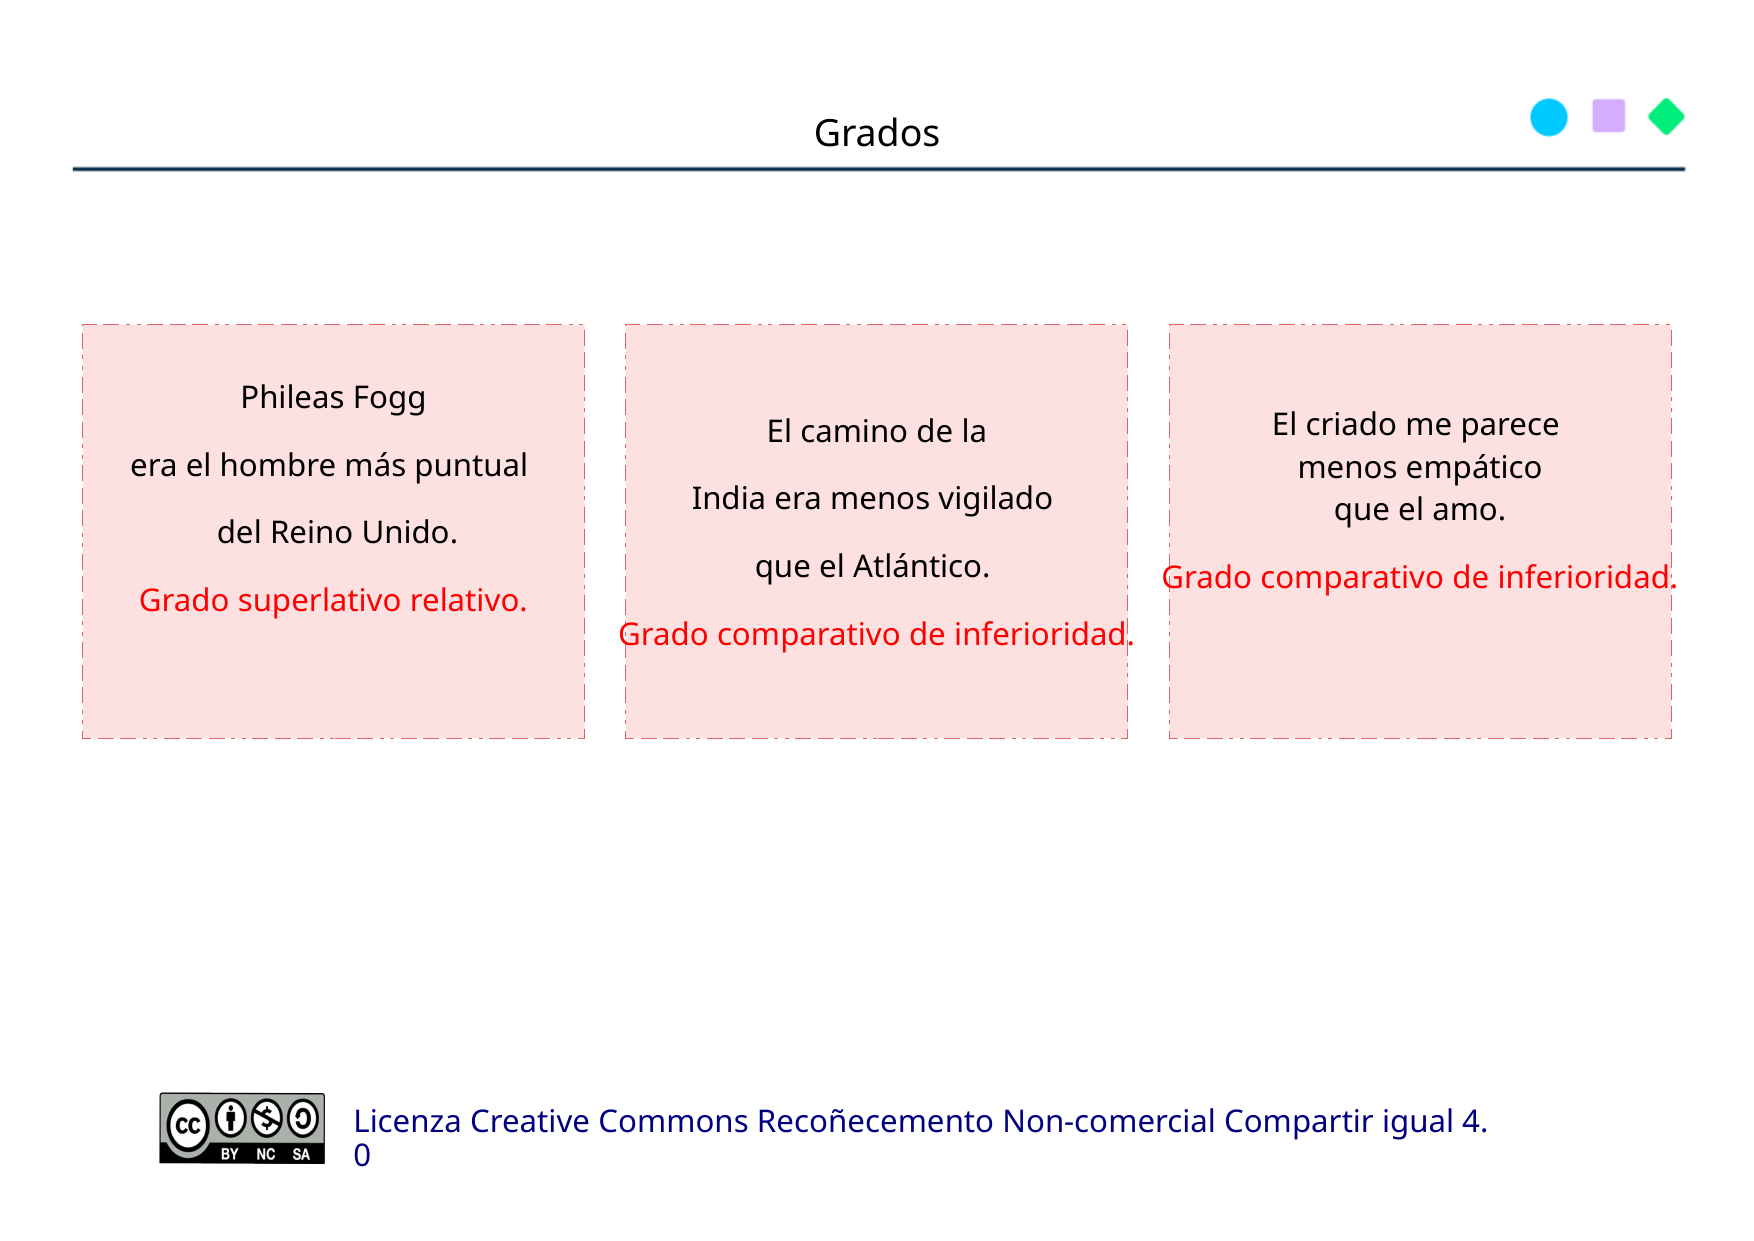

Grados
Phileas Fogg
era el hombre más puntual
 del Reino Unido.
Grado superlativo relativo.
El camino de la
India era menos vigilado
 que el Atlántico.
Grado comparativo de inferioridad.
El criado me parece
menos empático
que el amo.
Grado comparativo de inferioridad.
Licenza Creative Commons Recoñecemento Non-comercial Compartir igual 4.0